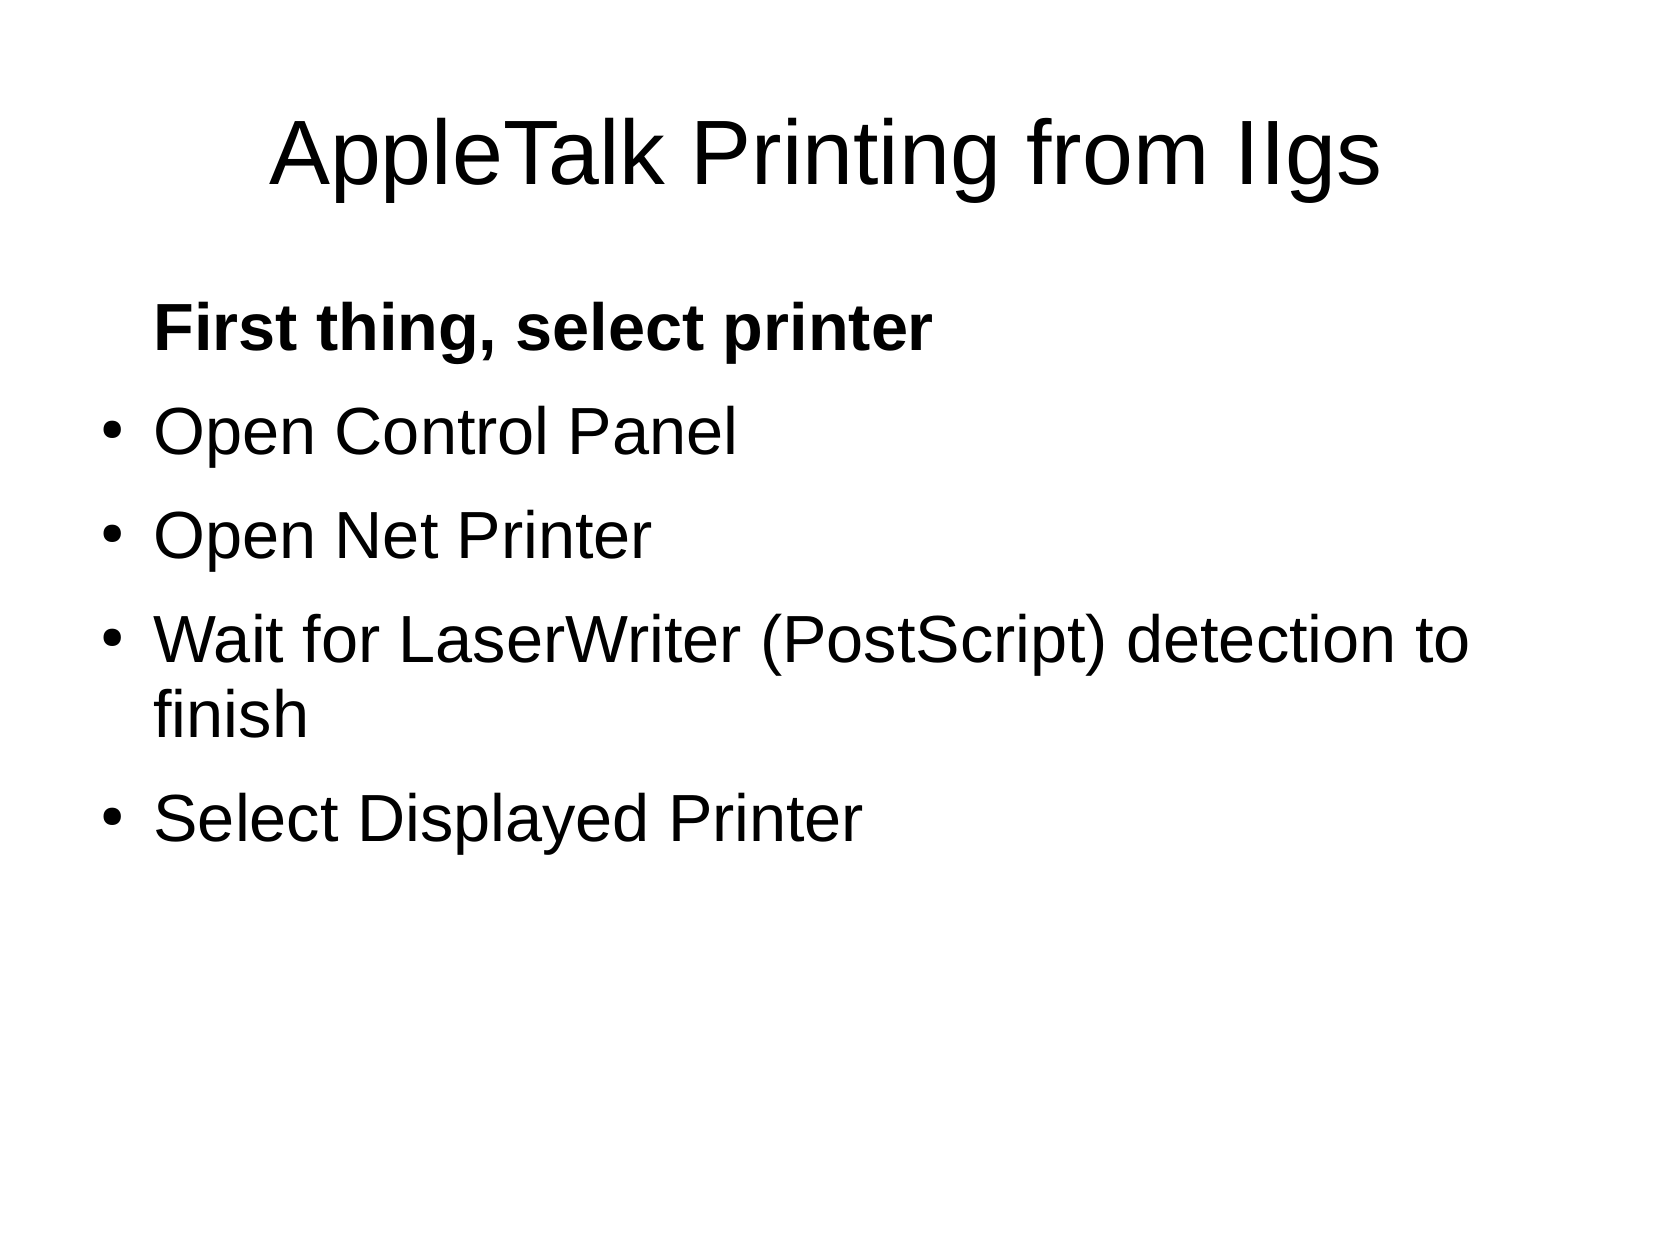

# AppleTalk Printing from IIgs
First thing, select printer
Open Control Panel
Open Net Printer
Wait for LaserWriter (PostScript) detection to finish
Select Displayed Printer